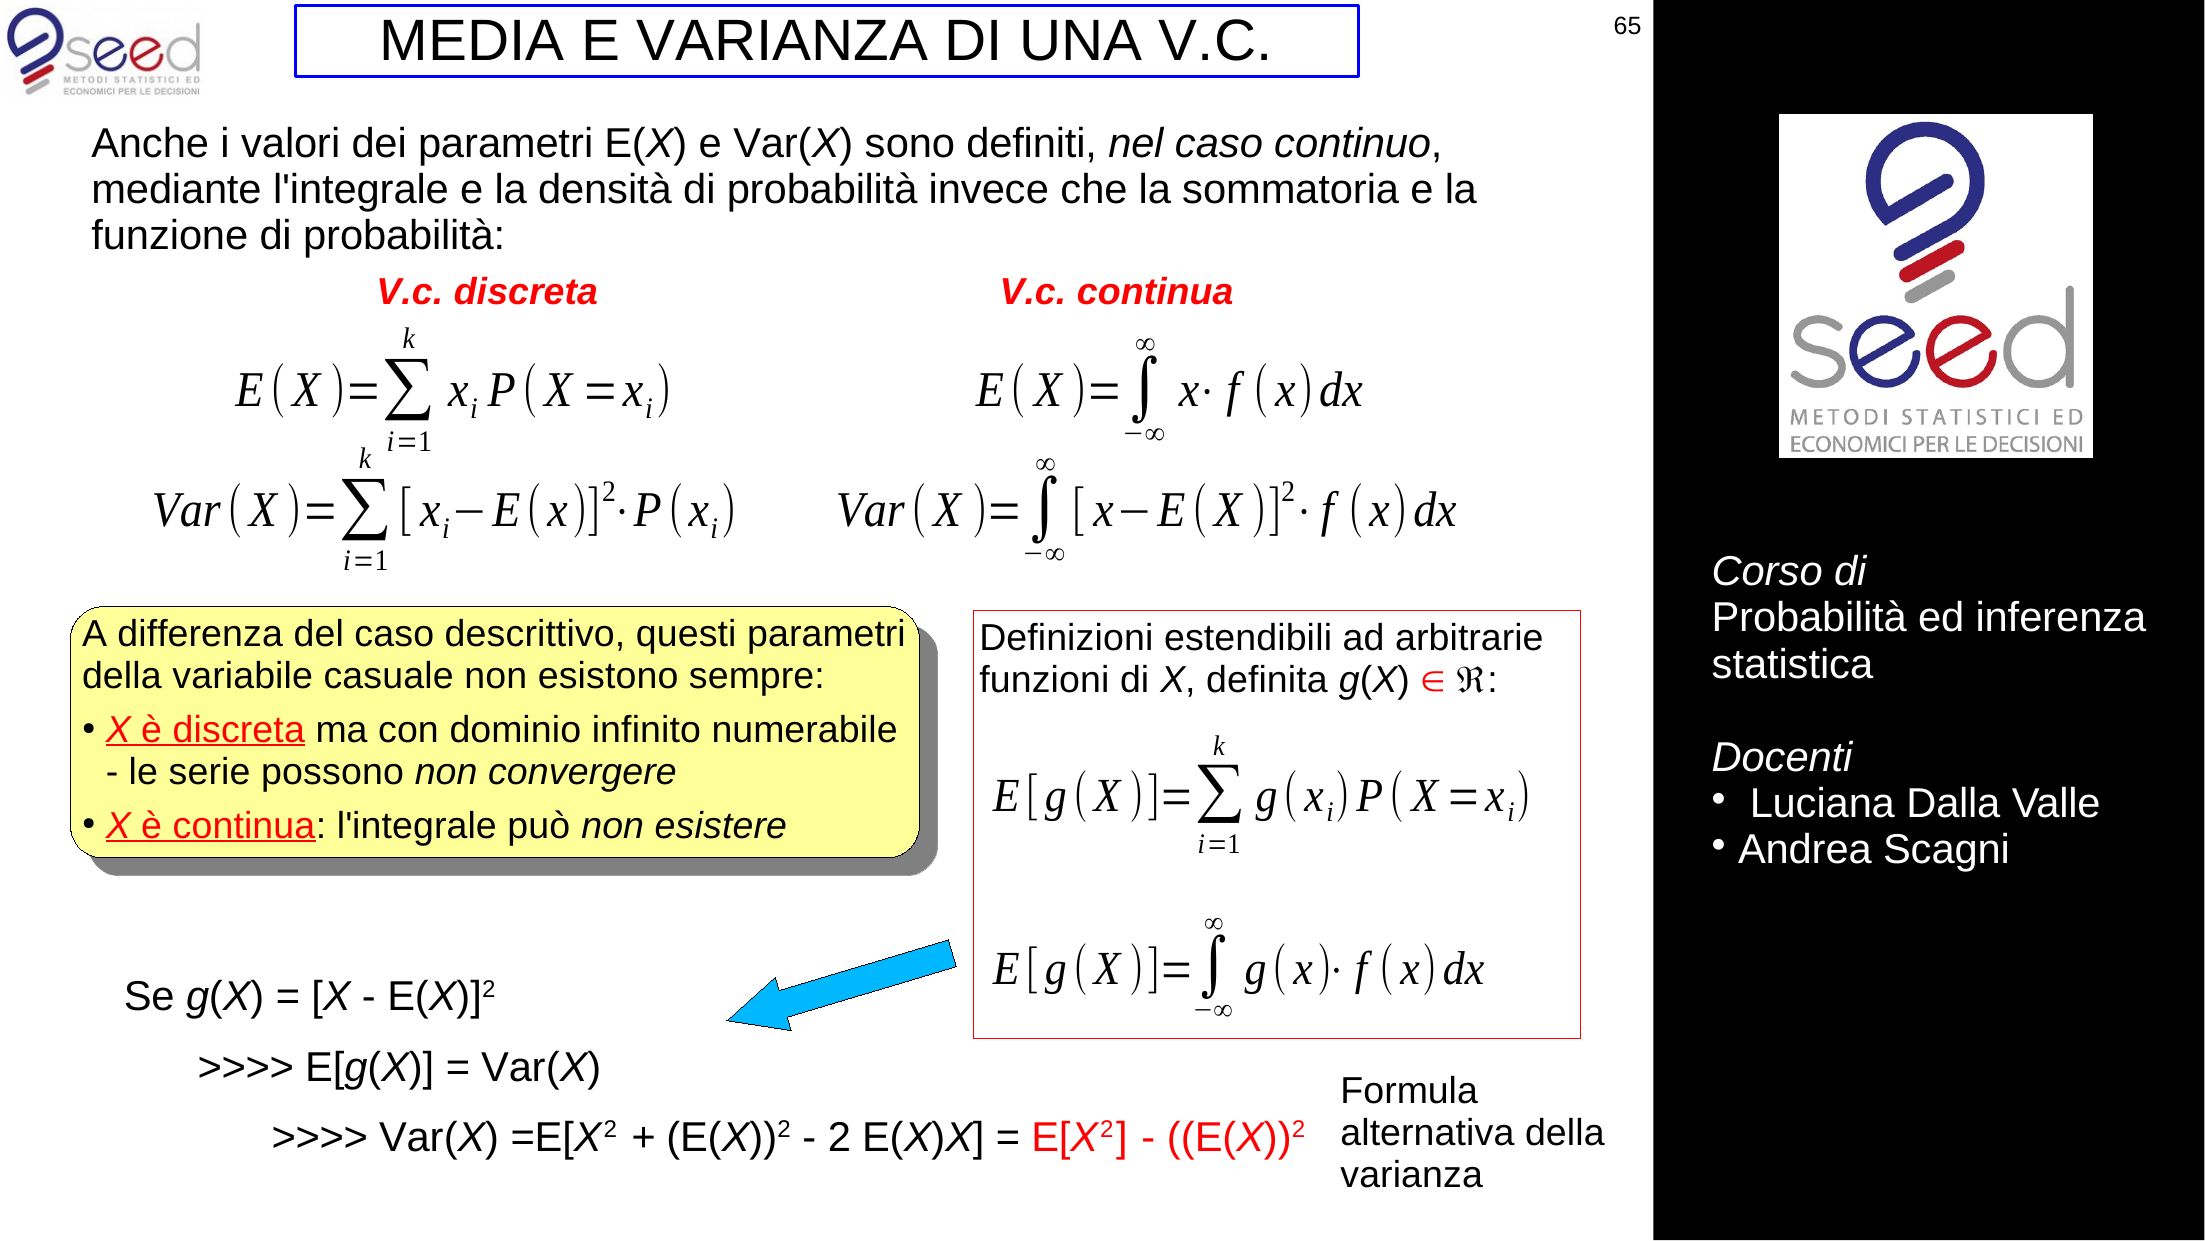

MEDIA E VARIANZA DI UNA V.C.
Anche i valori dei parametri E(X) e Var(X) sono definiti, nel caso continuo, mediante l'integrale e la densità di probabilità invece che la sommatoria e la funzione di probabilità:
V.c. discreta						V.c. continua
A differenza del caso descrittivo, questi parametri della variabile casuale non esistono sempre:
X è discreta ma con dominio infinito numerabile - le serie possono non convergere
X è continua: l'integrale può non esistere
Definizioni estendibili ad arbitrarie funzioni di X, definita g(X) ∈ ℜ:
Se g(X) = [X - E(X)]2
	>>>> E[g(X)] = Var(X)
		>>>> Var(X) =E[X2 + (E(X))2 - 2 E(X)X] = E[X2] - ((E(X))2
Formula alternativa della varianza